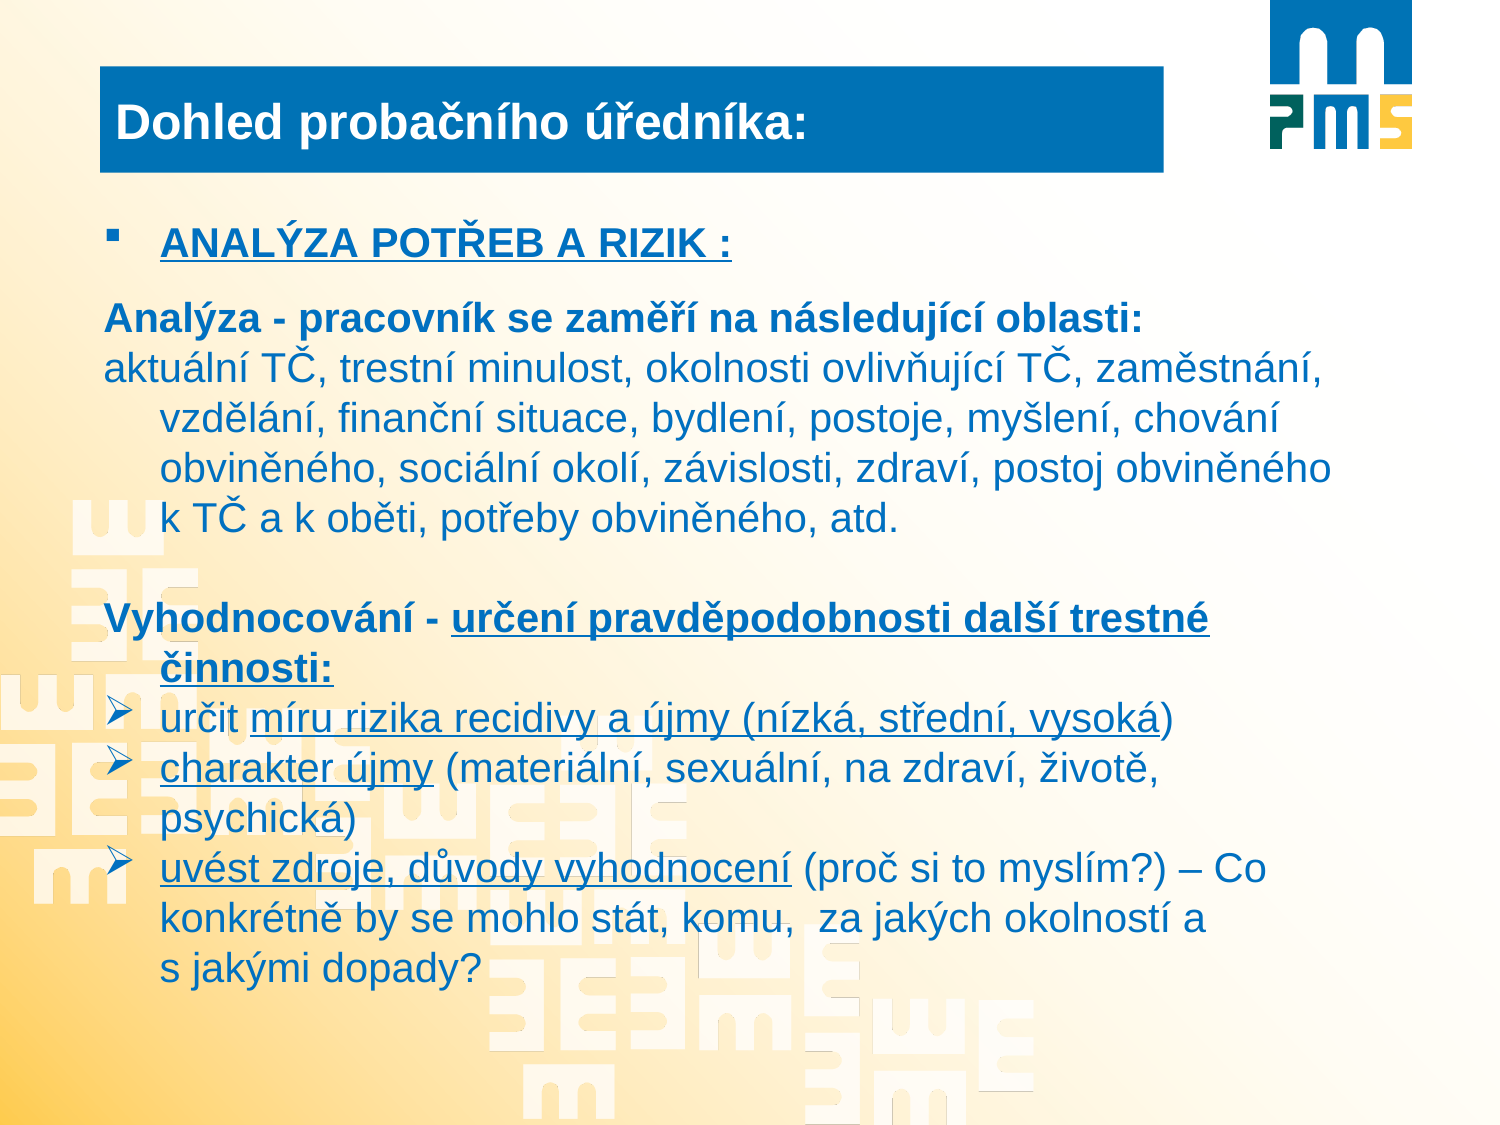

# Dohled probačního úředníka:
ANALÝZA POTŘEB A RIZIK :
Analýza - pracovník se zaměří na následující oblasti:
aktuální TČ, trestní minulost, okolnosti ovlivňující TČ, zaměstnání, vzdělání, finanční situace, bydlení, postoje, myšlení, chování obviněného, sociální okolí, závislosti, zdraví, postoj obviněného k TČ a k oběti, potřeby obviněného, atd.
Vyhodnocování - určení pravděpodobnosti další trestné činnosti:
určit míru rizika recidivy a újmy (nízká, střední, vysoká)
charakter újmy (materiální, sexuální, na zdraví, životě, psychická)
uvést zdroje, důvody vyhodnocení (proč si to myslím?) – Co konkrétně by se mohlo stát, komu, za jakých okolností a s jakými dopady?